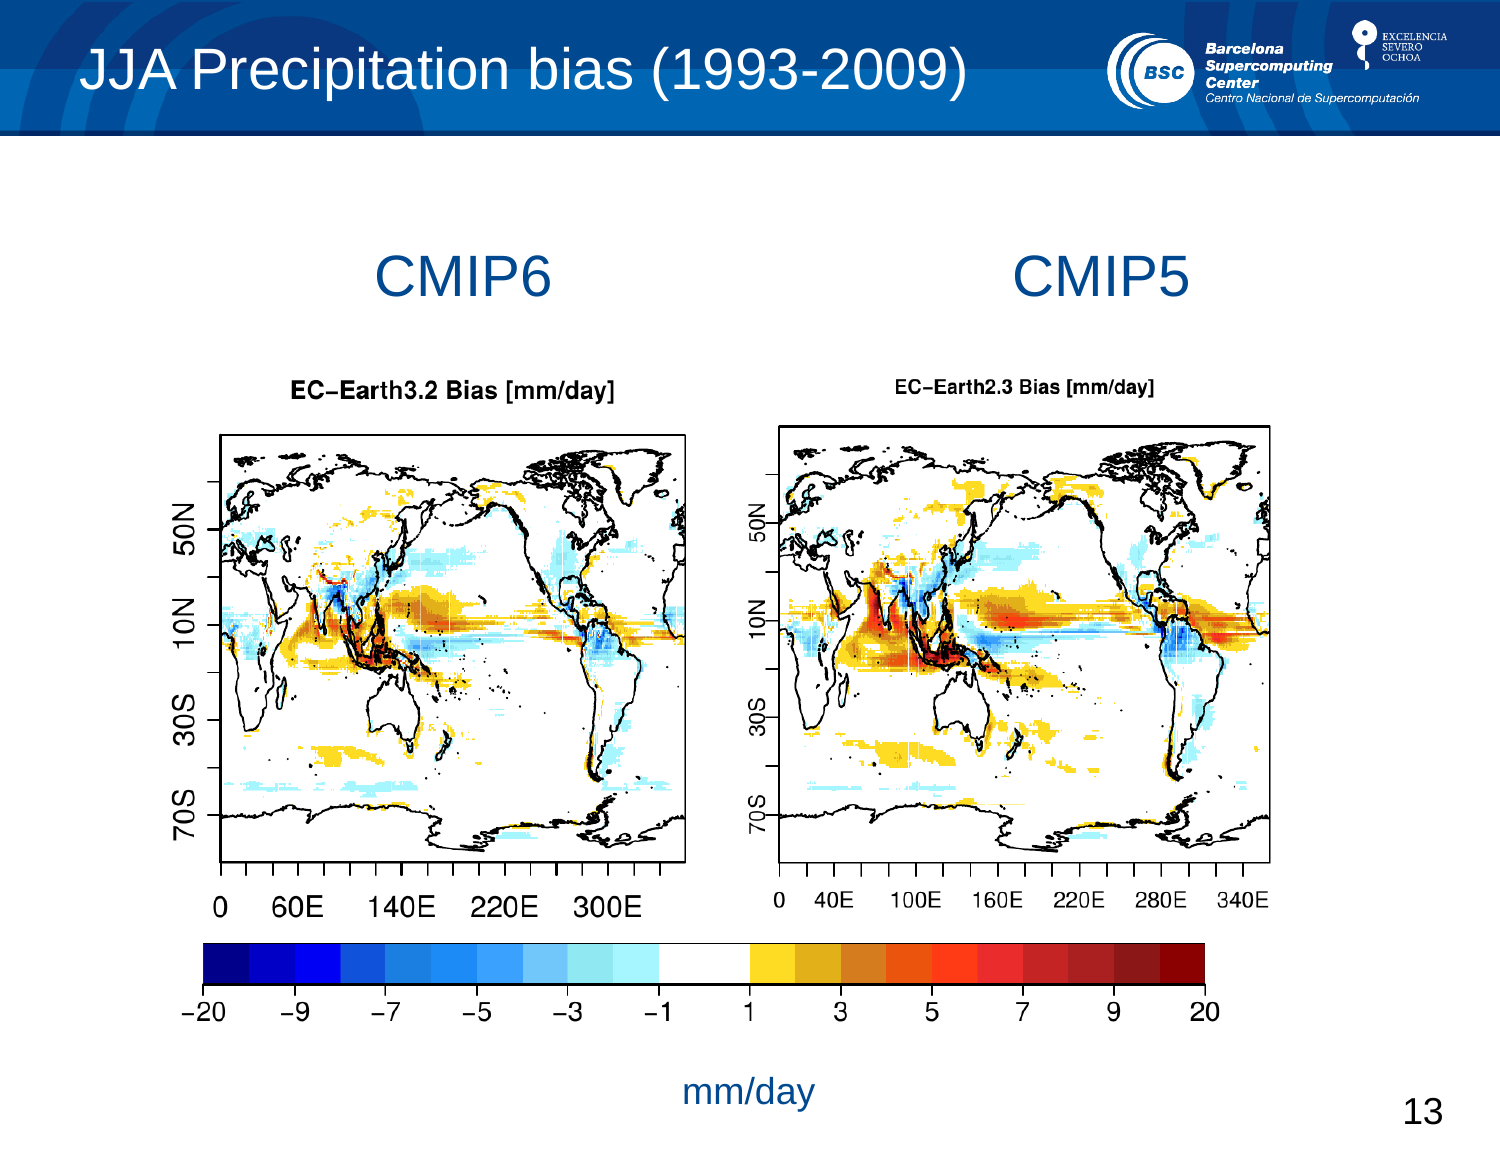

# JJA Precipitation bias (1993-2009)
CMIP6
CMIP5
mm/day